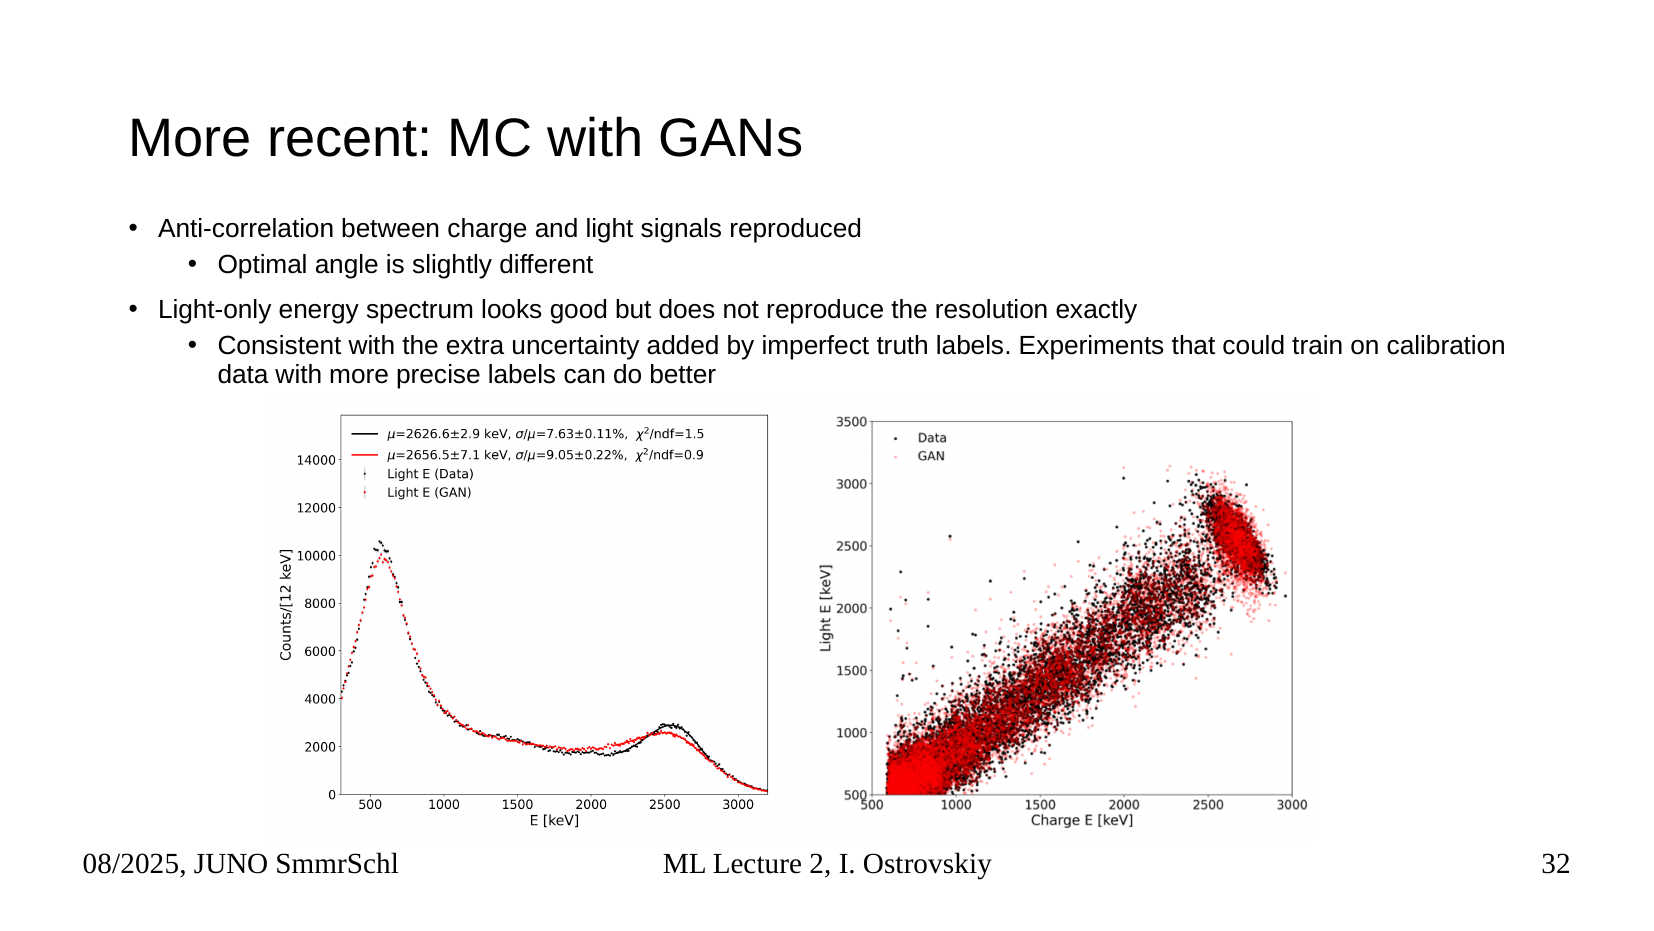

# More recent: MC with GANs
Anti-correlation between charge and light signals reproduced
Optimal angle is slightly different
Light-only energy spectrum looks good but does not reproduce the resolution exactly
Consistent with the extra uncertainty added by imperfect truth labels. Experiments that could train on calibration data with more precise labels can do better
08/2025, JUNO SmmrSchl
ML Lecture 2, I. Ostrovskiy
32